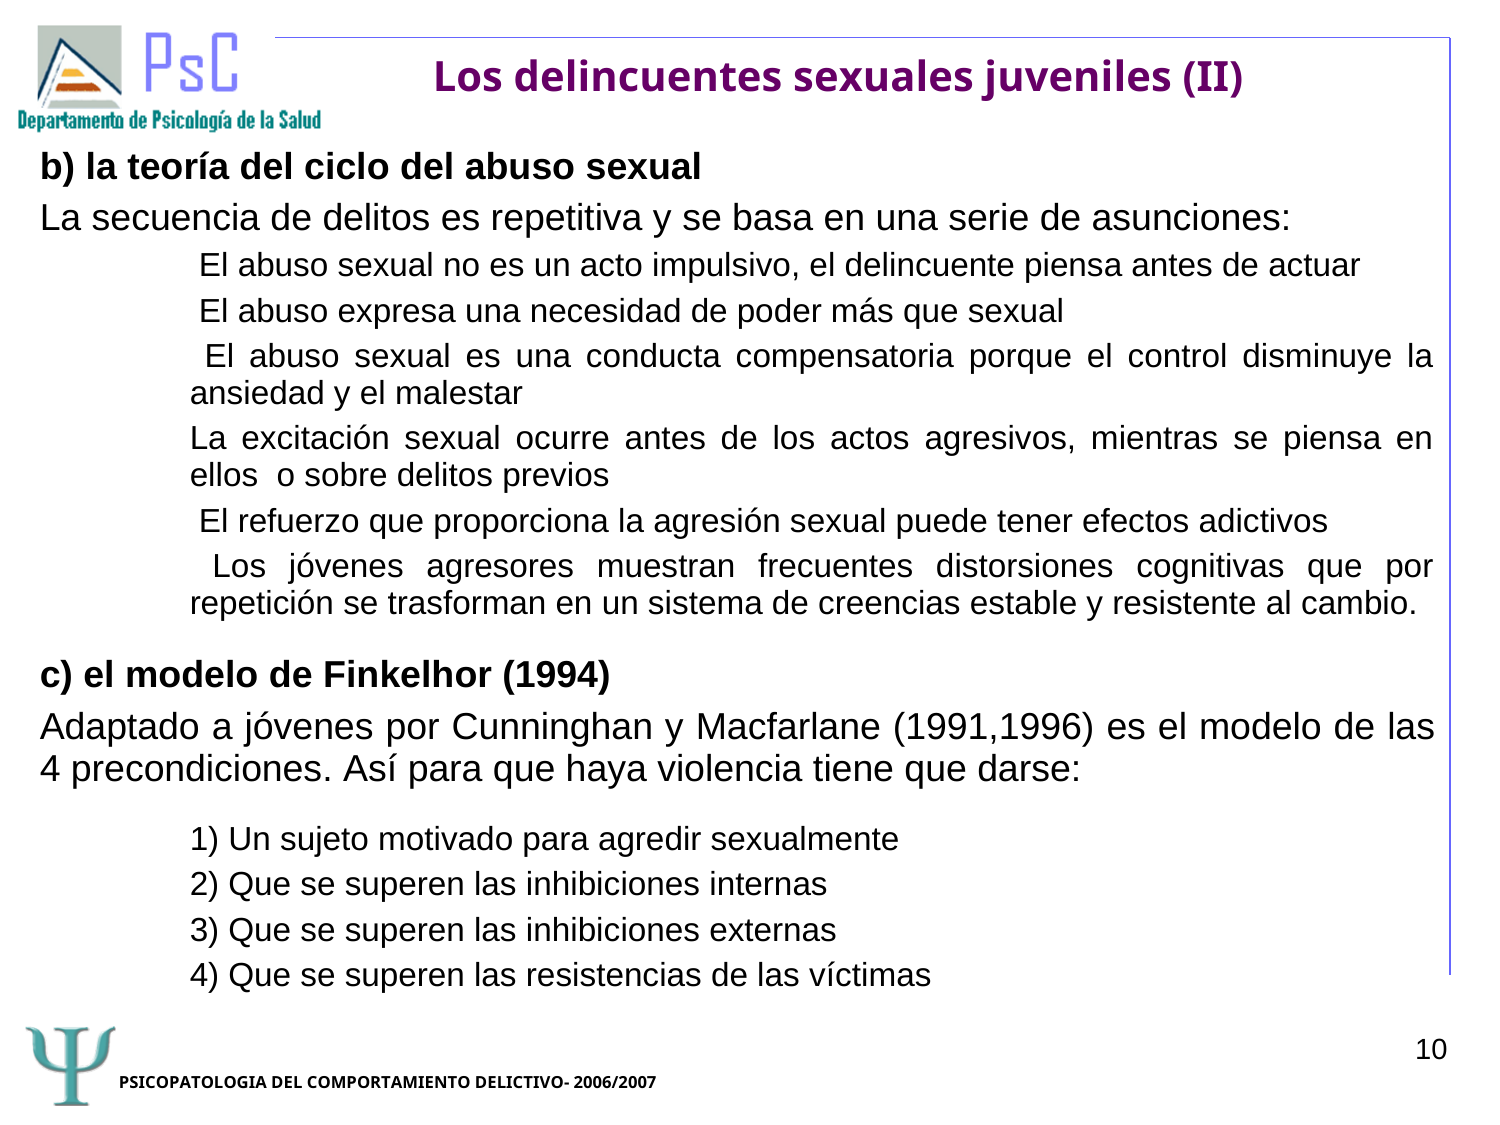

# Los delincuentes sexuales juveniles (II)
b) la teoría del ciclo del abuso sexual
La secuencia de delitos es repetitiva y se basa en una serie de asunciones:
 El abuso sexual no es un acto impulsivo, el delincuente piensa antes de actuar
 El abuso expresa una necesidad de poder más que sexual
 El abuso sexual es una conducta compensatoria porque el control disminuye la ansiedad y el malestar
La excitación sexual ocurre antes de los actos agresivos, mientras se piensa en ellos o sobre delitos previos
 El refuerzo que proporciona la agresión sexual puede tener efectos adictivos
 Los jóvenes agresores muestran frecuentes distorsiones cognitivas que por repetición se trasforman en un sistema de creencias estable y resistente al cambio.
c) el modelo de Finkelhor (1994)
Adaptado a jóvenes por Cunninghan y Macfarlane (1991,1996) es el modelo de las 4 precondiciones. Así para que haya violencia tiene que darse:
	1) Un sujeto motivado para agredir sexualmente
	2) Que se superen las inhibiciones internas
	3) Que se superen las inhibiciones externas
	4) Que se superen las resistencias de las víctimas
10